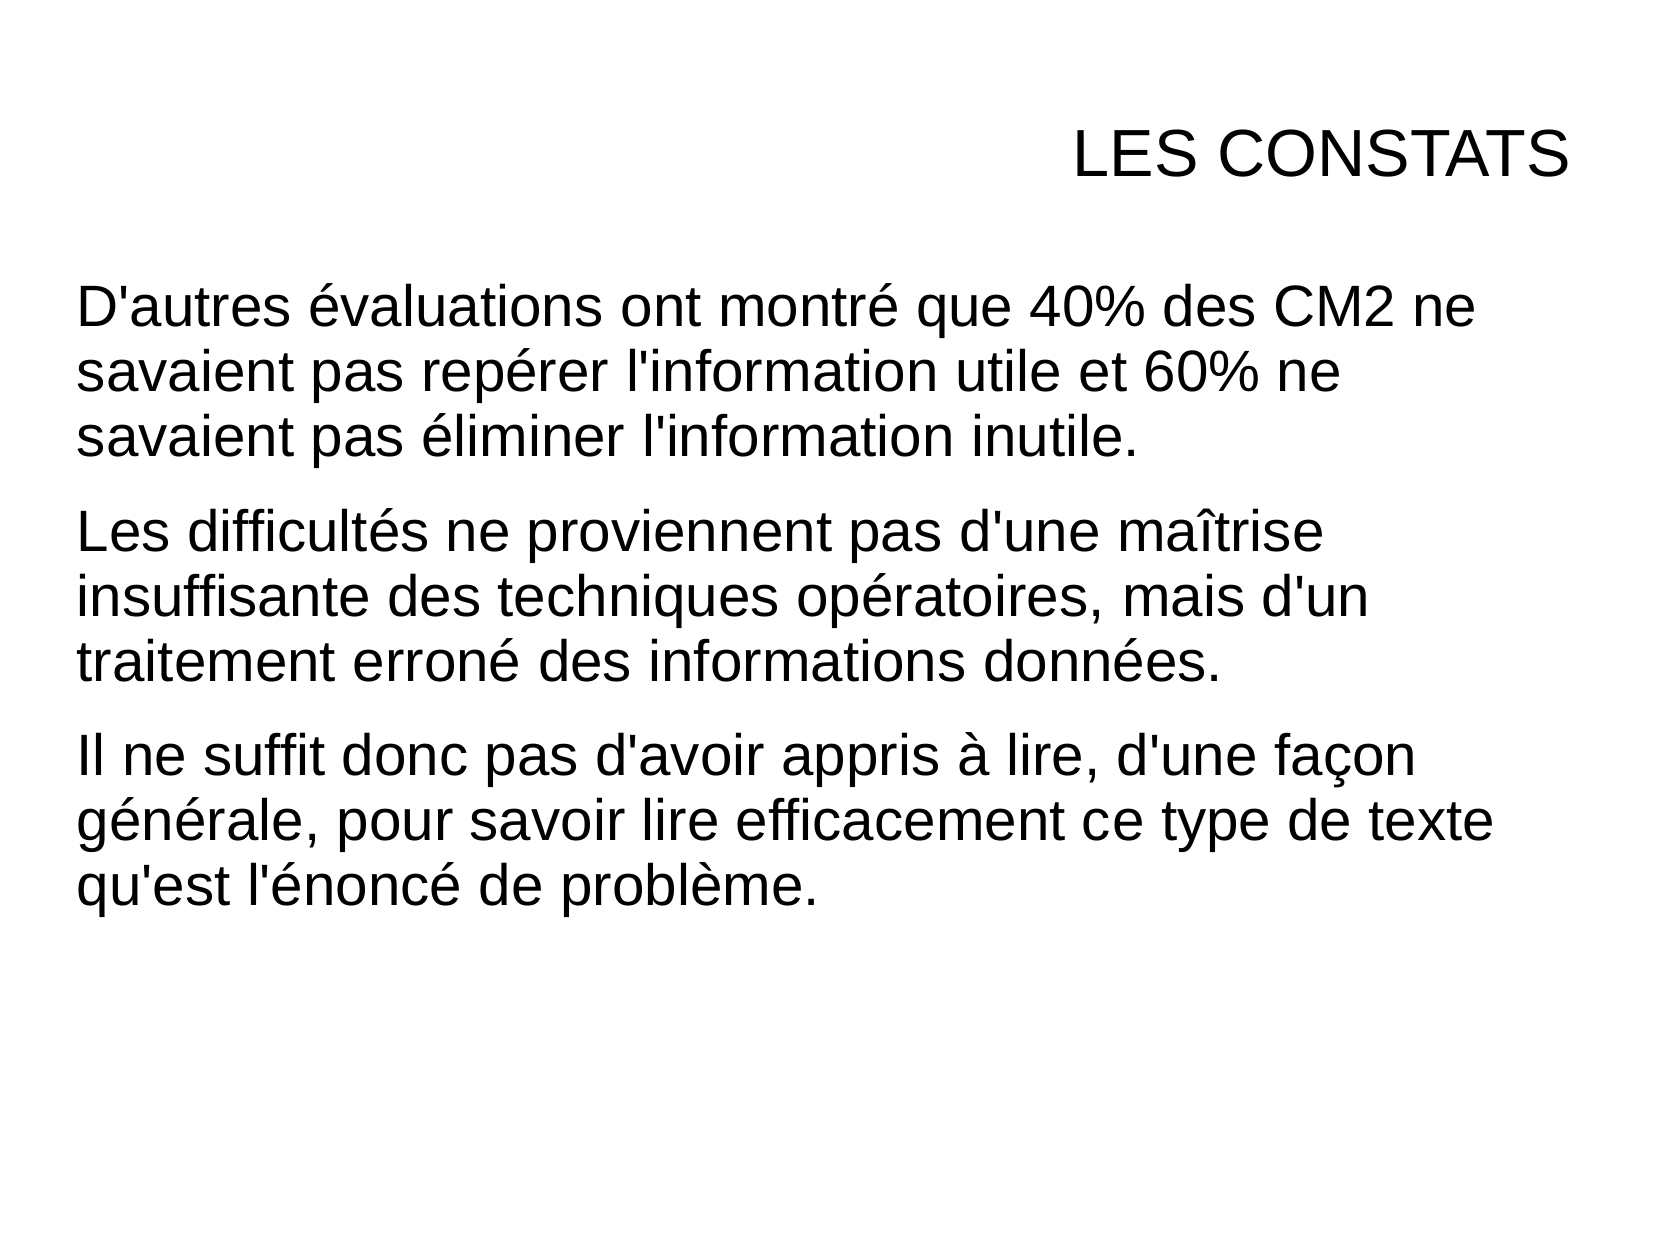

# LES CONSTATS
D'autres évaluations ont montré que 40% des CM2 ne savaient pas repérer l'information utile et 60% ne savaient pas éliminer l'information inutile.
Les difficultés ne proviennent pas d'une maîtrise insuffisante des techniques opératoires, mais d'un traitement erroné des informations données.
Il ne suffit donc pas d'avoir appris à lire, d'une façon générale, pour savoir lire efficacement ce type de texte qu'est l'énoncé de problème.